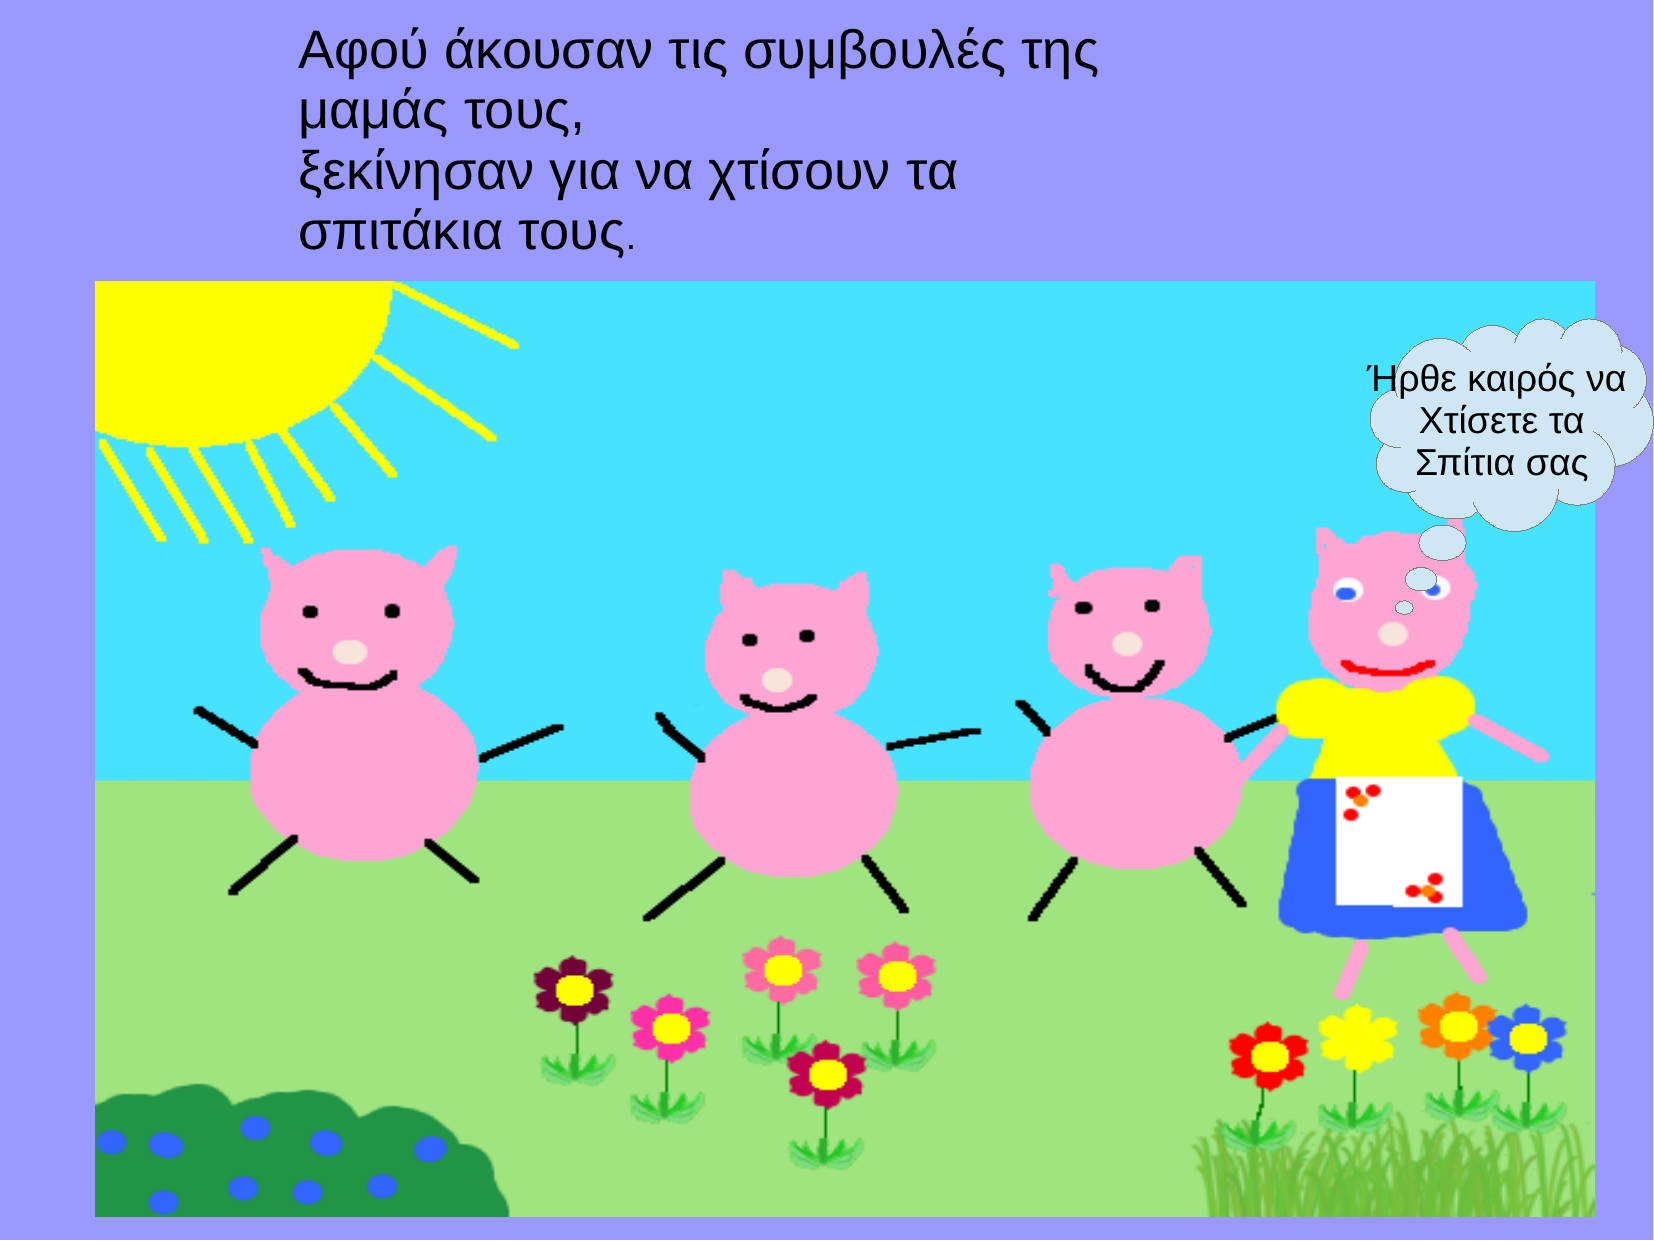

Αφού άκουσαν τις συμβουλές της μαμάς τους,
ξεκίνησαν για να χτίσουν τα σπιτάκια τους.
#
Ήρθε καιρός να
Χτίσετε τα
Σπίτια σας